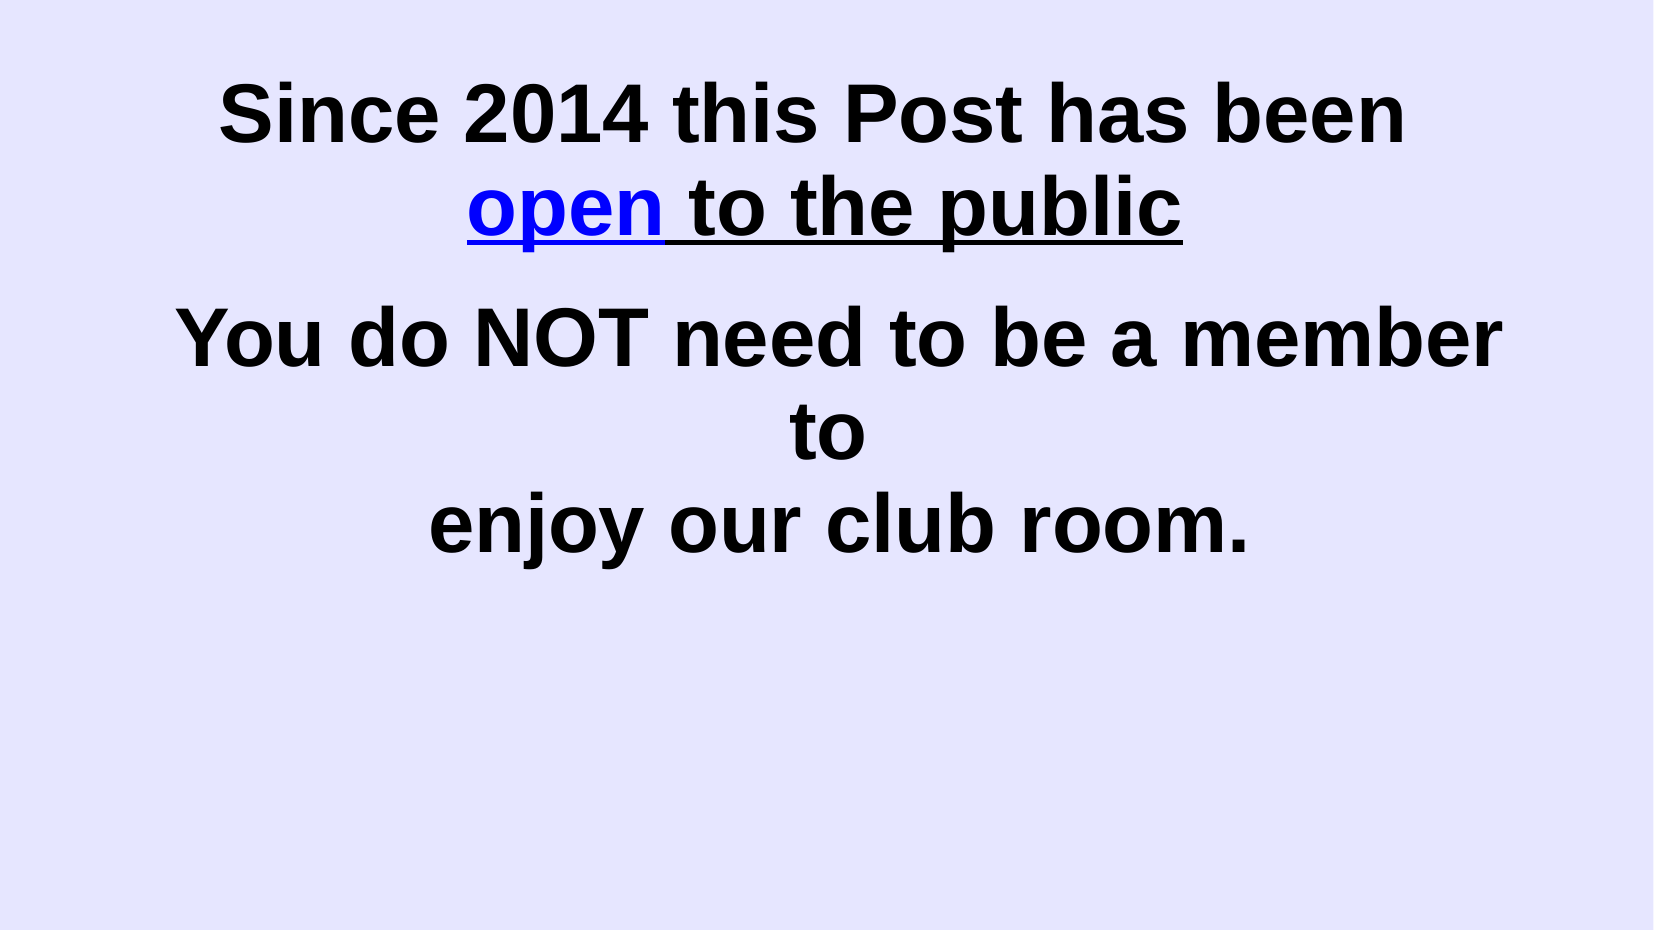

Since 2014 this Post has been
open to the public
You do NOT need to be a member to
enjoy our club room.